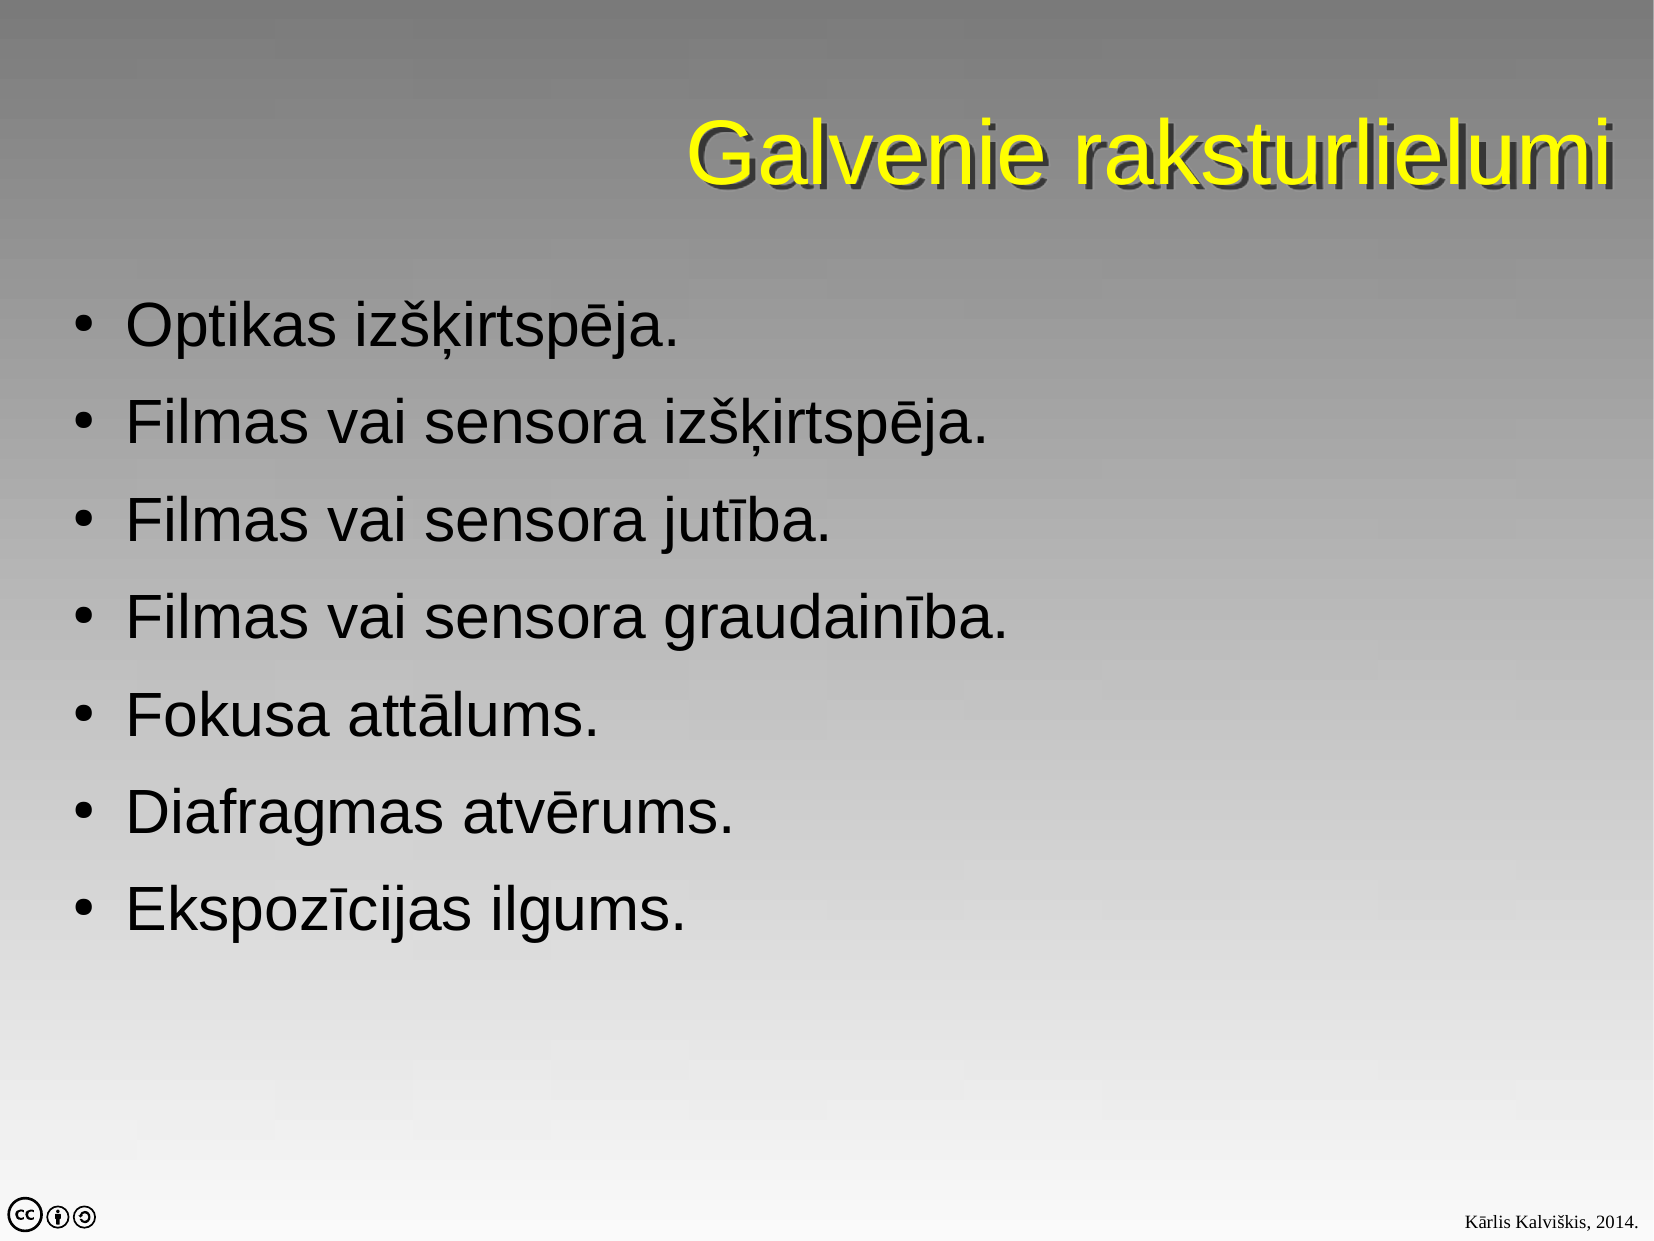

# Galvenie raksturlielumi
Optikas izšķirtspēja.
Filmas vai sensora izšķirtspēja.
Filmas vai sensora jutība.
Filmas vai sensora graudainība.
Fokusa attālums.
Diafragmas atvērums.
Ekspozīcijas ilgums.